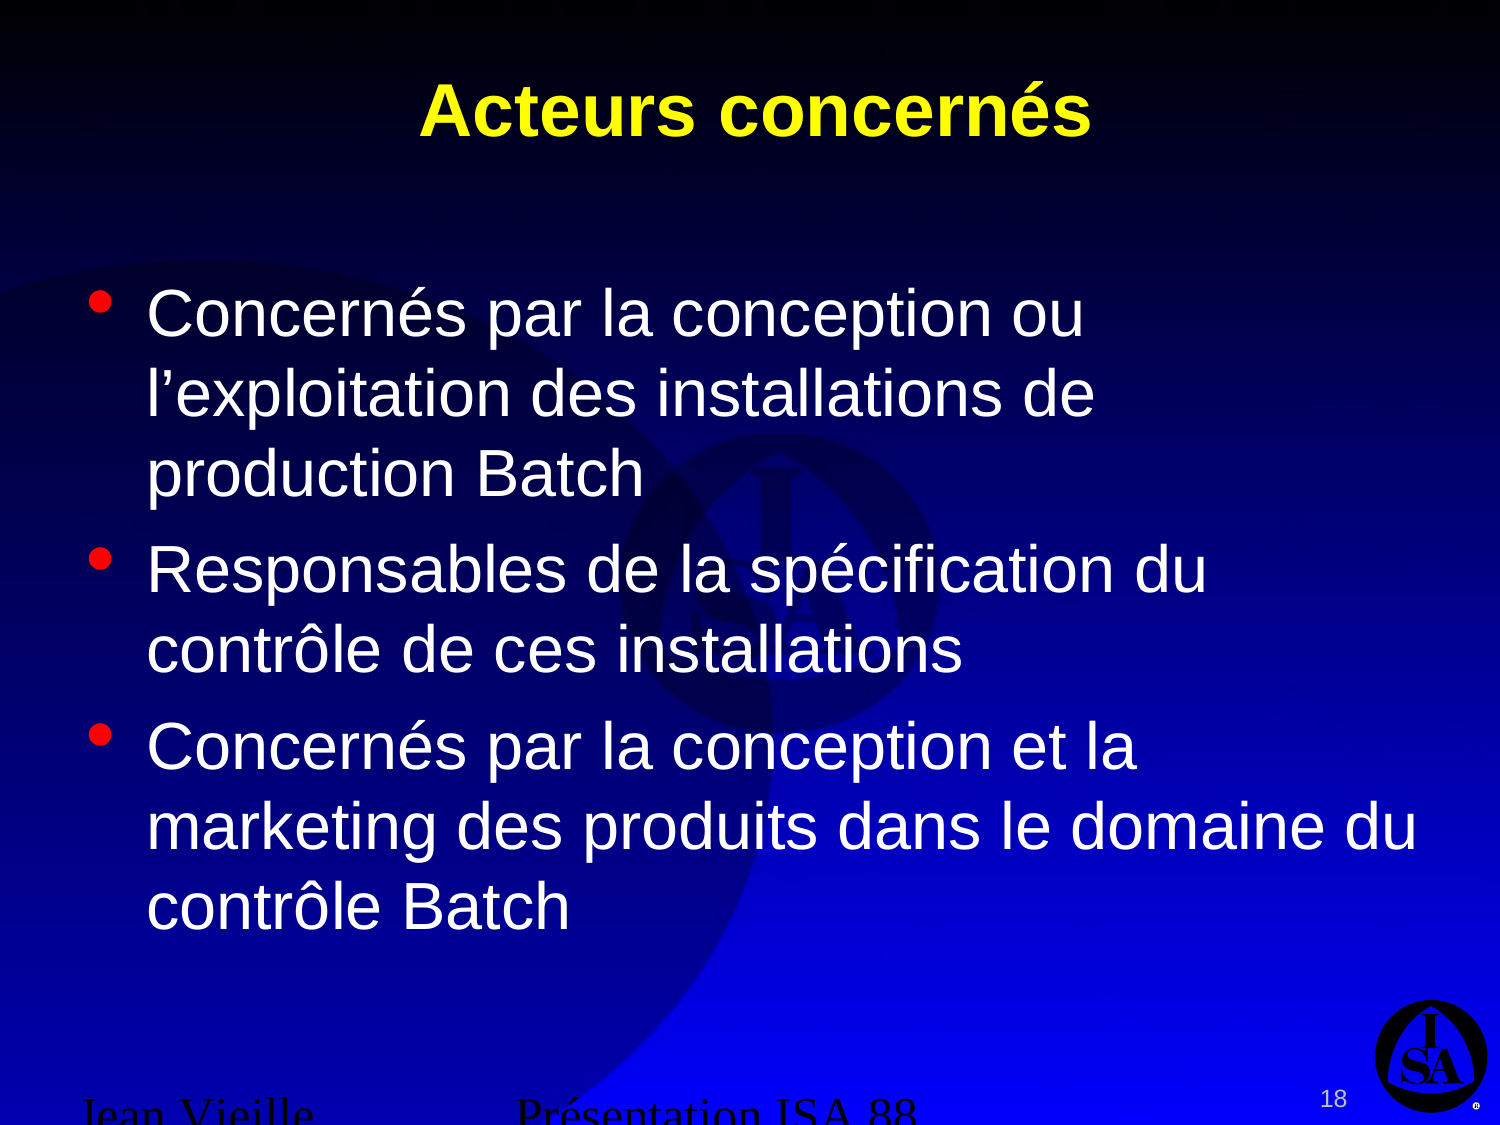

# Acteurs concernés
Concernés par la conception ou l’exploitation des installations de production Batch
Responsables de la spécification du contrôle de ces installations
Concernés par la conception et la marketing des produits dans le domaine du contrôle Batch